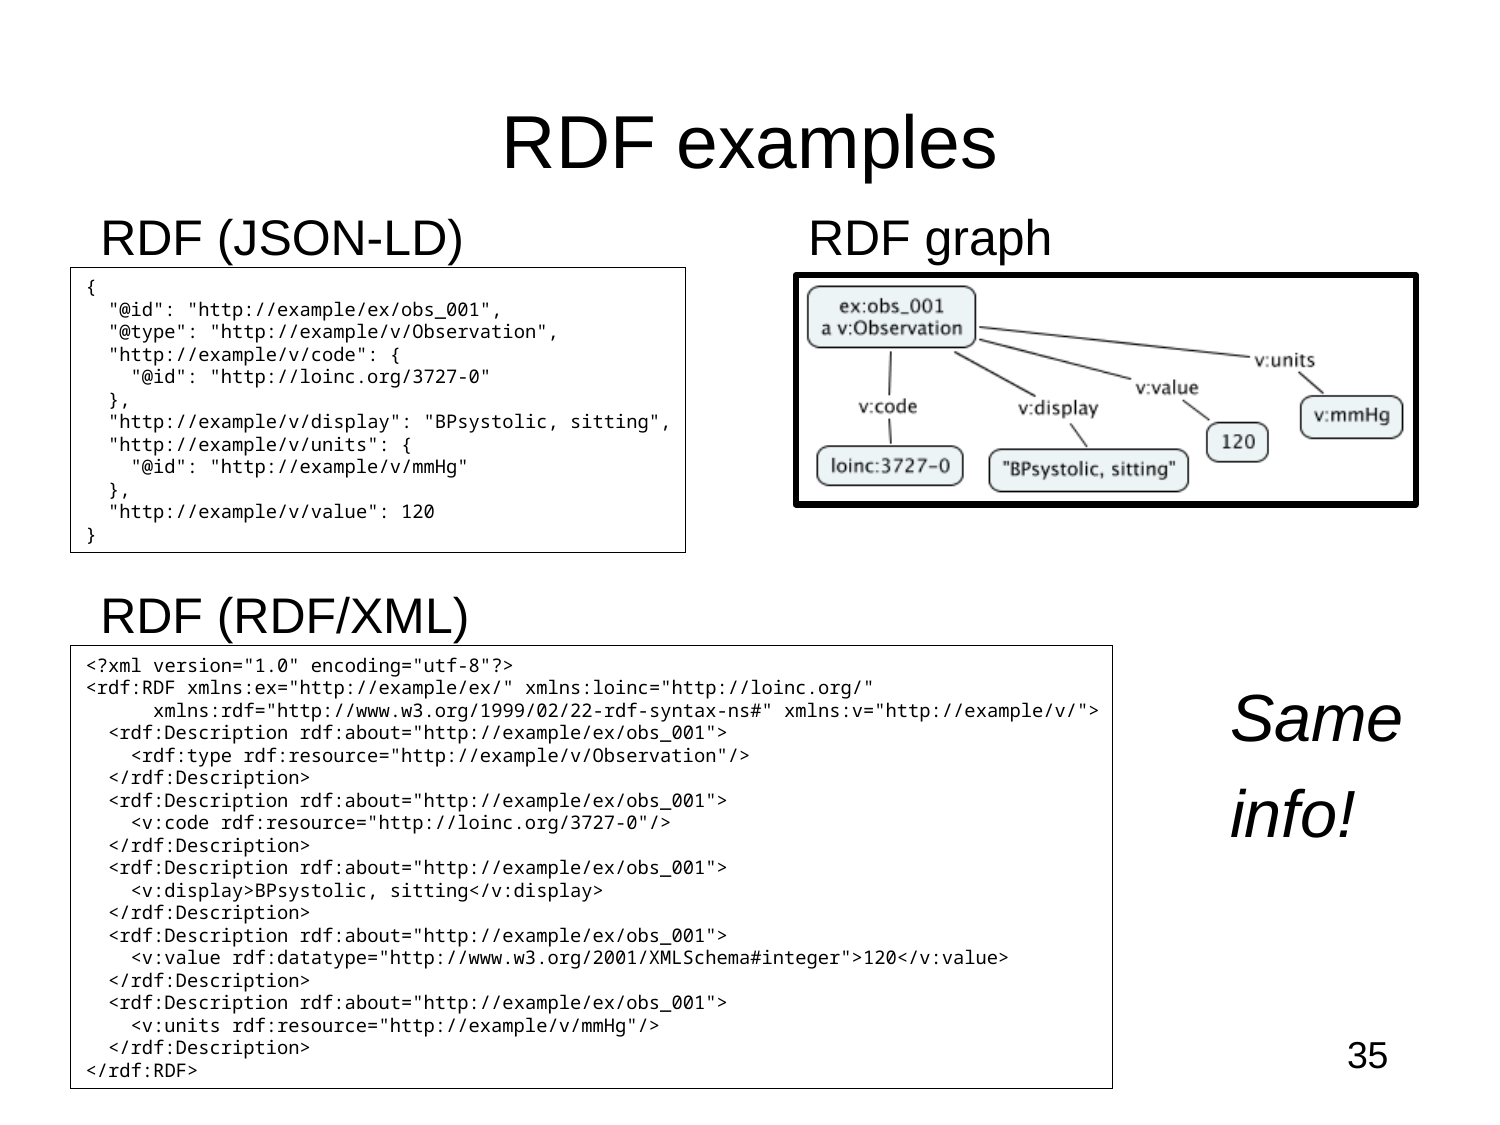

# RDF examples
RDF (JSON-LD)
RDF graph
{
 "@id": "http://example/ex/obs_001",
 "@type": "http://example/v/Observation",
 "http://example/v/code": {
 "@id": "http://loinc.org/3727-0"
 },
 "http://example/v/display": "BPsystolic, sitting",
 "http://example/v/units": {
 "@id": "http://example/v/mmHg"
 },
 "http://example/v/value": 120
}
RDF (RDF/XML)
<?xml version="1.0" encoding="utf-8"?>
<rdf:RDF xmlns:ex="http://example/ex/" xmlns:loinc="http://loinc.org/"
 xmlns:rdf="http://www.w3.org/1999/02/22-rdf-syntax-ns#" xmlns:v="http://example/v/">
 <rdf:Description rdf:about="http://example/ex/obs_001">
 <rdf:type rdf:resource="http://example/v/Observation"/>
 </rdf:Description>
 <rdf:Description rdf:about="http://example/ex/obs_001">
 <v:code rdf:resource="http://loinc.org/3727-0"/>
 </rdf:Description>
 <rdf:Description rdf:about="http://example/ex/obs_001">
 <v:display>BPsystolic, sitting</v:display>
 </rdf:Description>
 <rdf:Description rdf:about="http://example/ex/obs_001">
 <v:value rdf:datatype="http://www.w3.org/2001/XMLSchema#integer">120</v:value>
 </rdf:Description>
 <rdf:Description rdf:about="http://example/ex/obs_001">
 <v:units rdf:resource="http://example/v/mmHg"/>
 </rdf:Description>
</rdf:RDF>
Same
info!
35